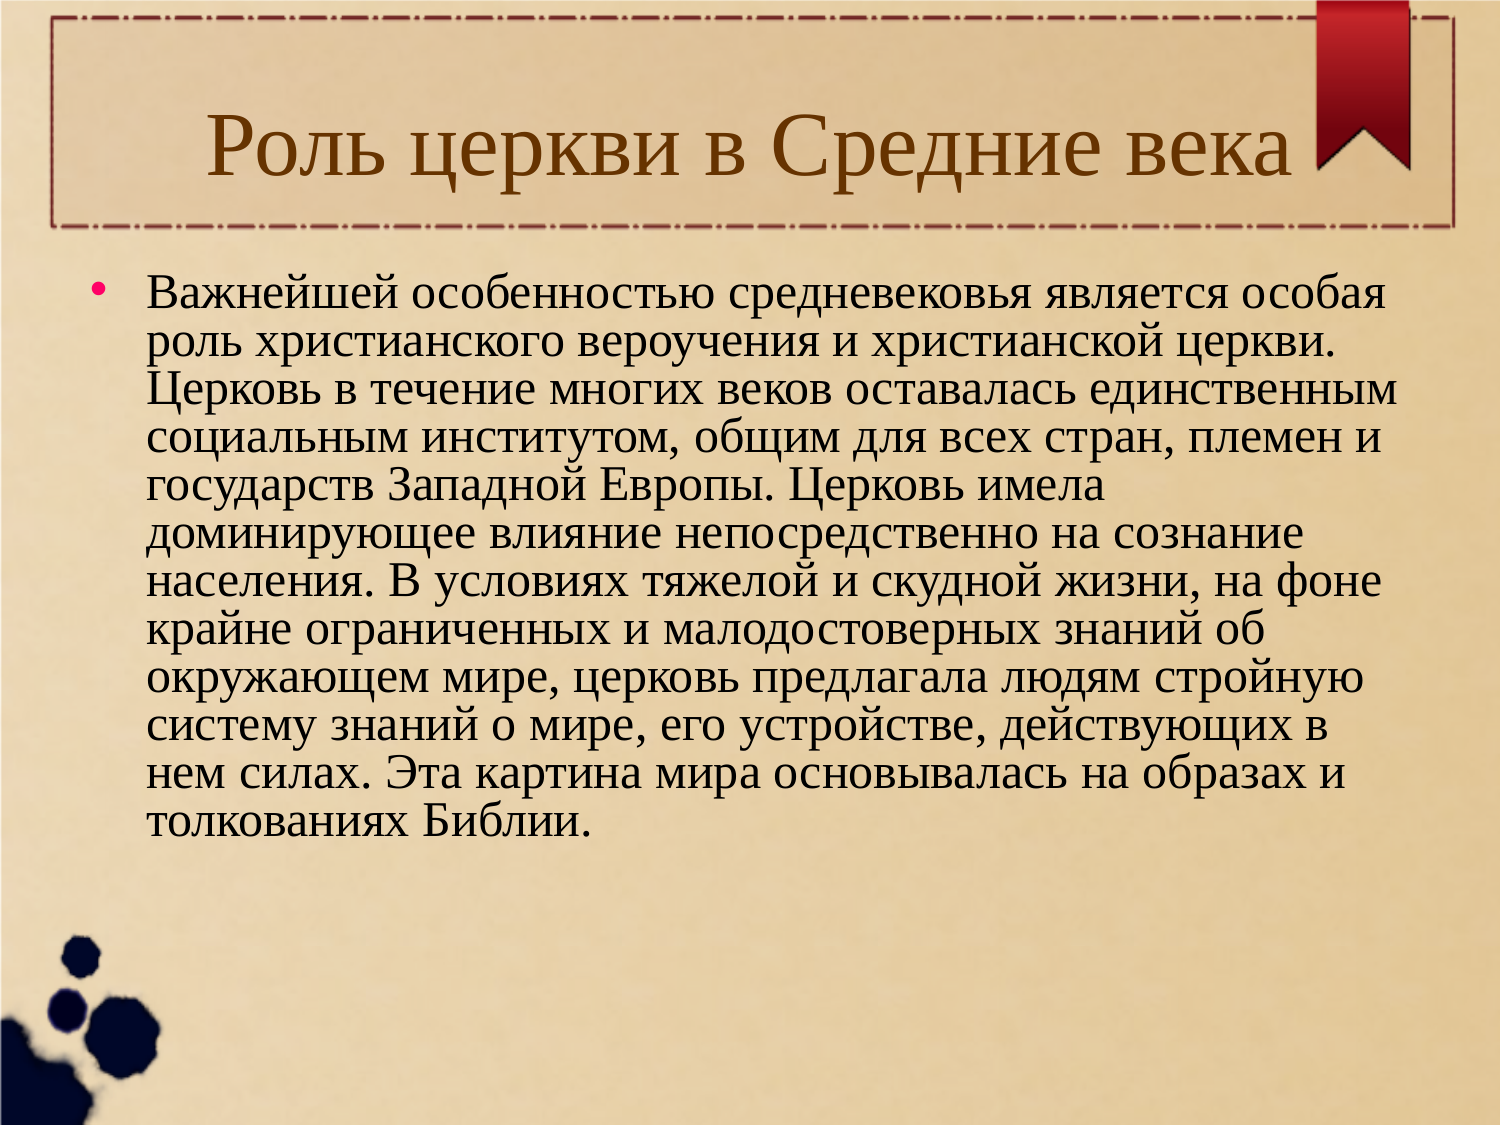

# Роль церкви в Средние века
Важнейшей особенностью средневековья является особая роль христианского вероучения и христианской церкви. Церковь в течение многих веков оставалась единственным социальным институтом, общим для всех стран, племен и государств Западной Европы. Церковь имела доминирующее влияние непосредственно на сознание населения. В условиях тяжелой и скудной жизни, на фоне крайне ограниченных и малодостоверных знаний об окружающем мире, церковь предлагала людям стройную систему знаний о мире, его устройстве, действующих в нем силах. Эта картина мира основывалась на образах и толкованиях Библии.